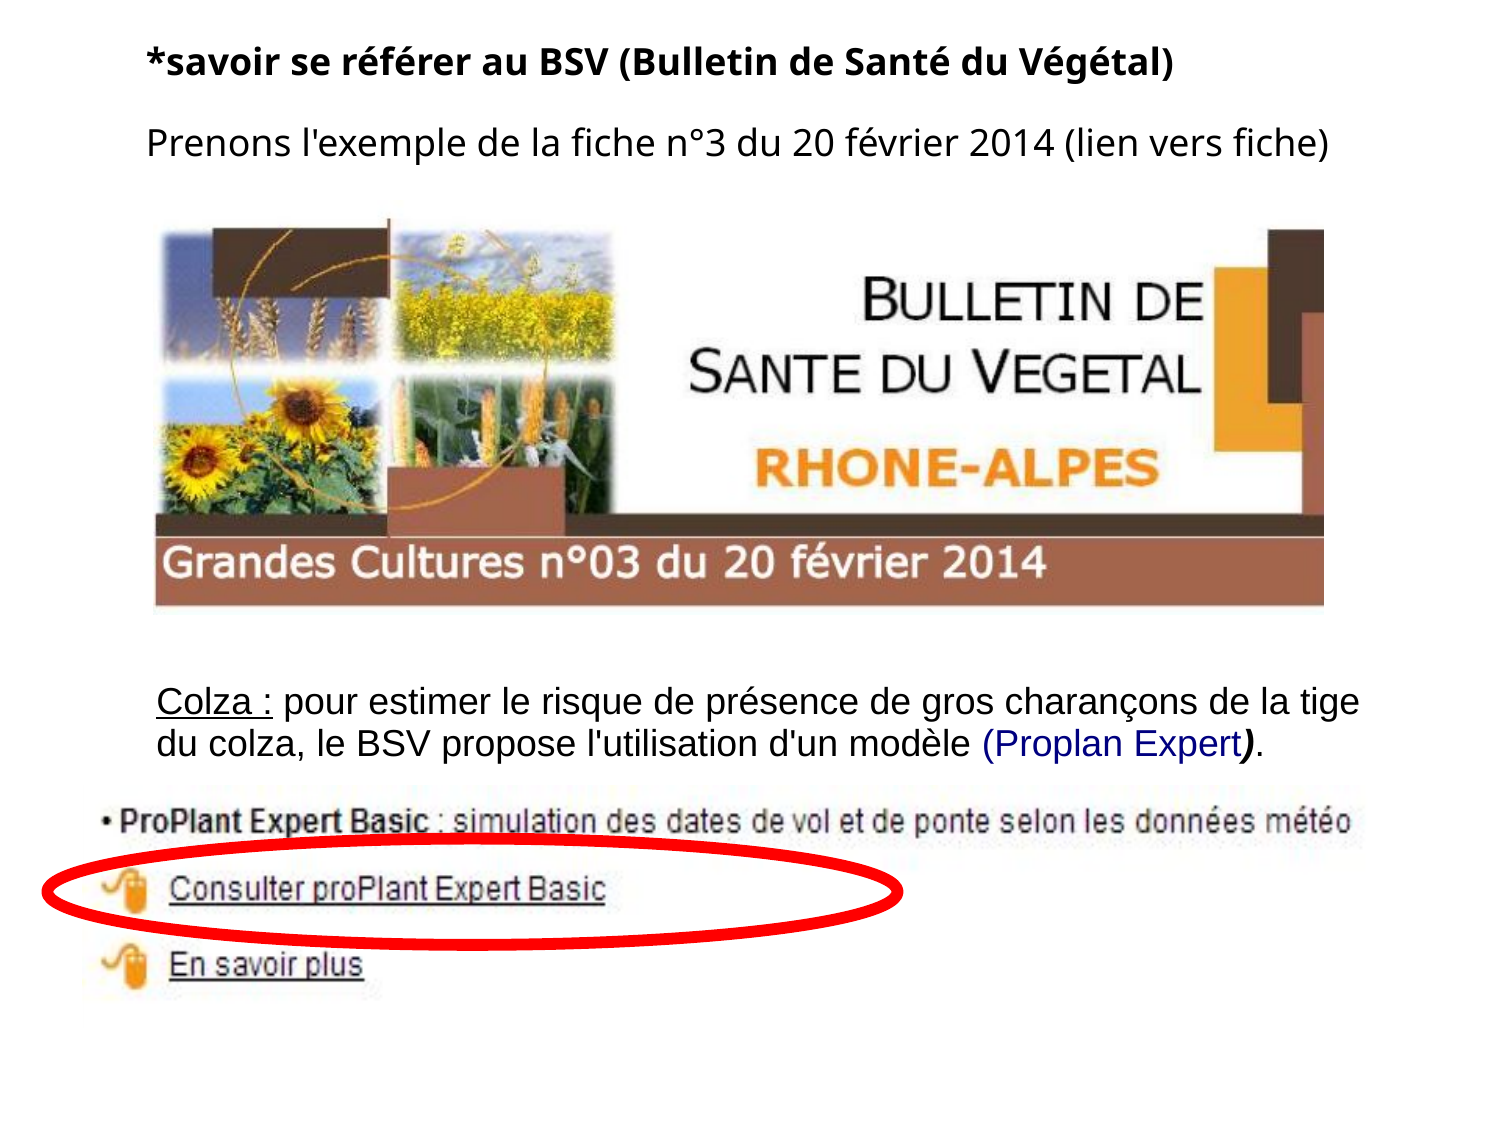

# *savoir se référer au BSV (Bulletin de Santé du Végétal)
Prenons l'exemple de la fiche n°3 du 20 février 2014 (lien vers fiche)
Colza : pour estimer le risque de présence de gros charançons de la tige du colza, le BSV propose l'utilisation d'un modèle (Proplan Expert).